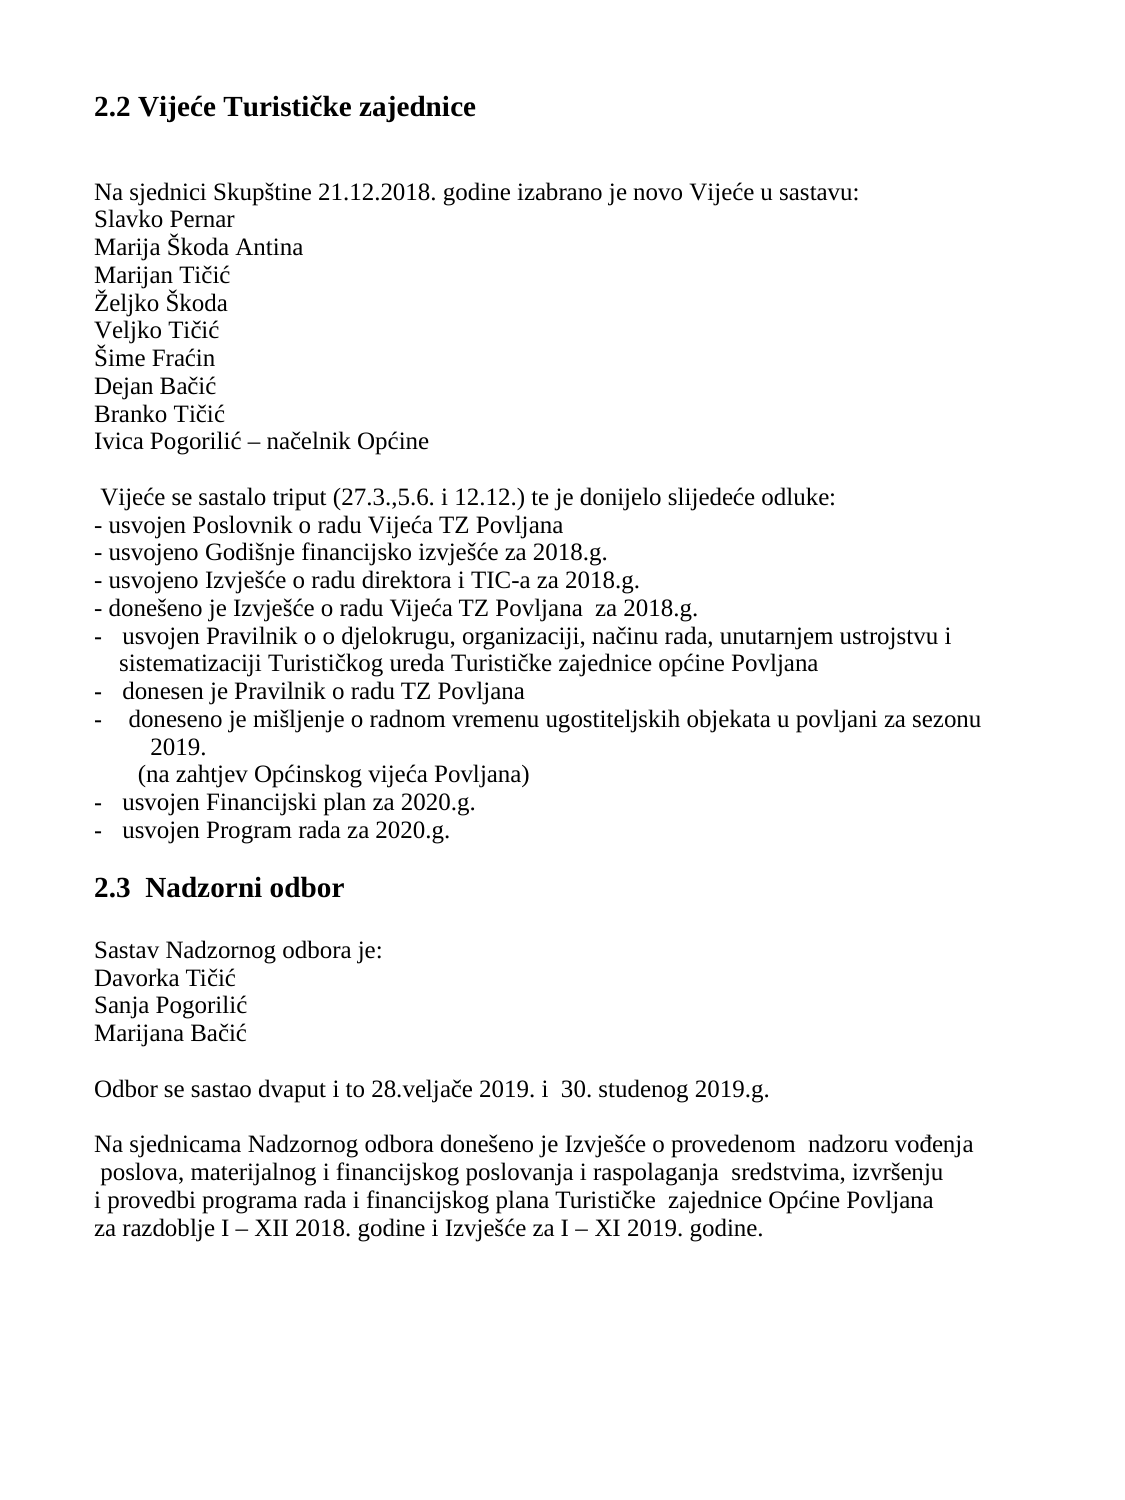

2.2 Vijeće Turističke zajednice
Na sjednici Skupštine 21.12.2018. godine izabrano je novo Vijeće u sastavu:
Slavko Pernar
Marija Škoda Antina
Marijan Tičić
Željko Škoda
Veljko Tičić
Šime Fraćin
Dejan Bačić
Branko Tičić
Ivica Pogorilić – načelnik Općine
 Vijeće se sastalo triput (27.3.,5.6. i 12.12.) te je donijelo slijedeće odluke:
- usvojen Poslovnik o radu Vijeća TZ Povljana
- usvojeno Godišnje financijsko izvješće za 2018.g.
- usvojeno Izvješće o radu direktora i TIC-a za 2018.g.
- donešeno je Izvješće o radu Vijeća TZ Povljana za 2018.g.
usvojen Pravilnik o o djelokrugu, organizaciji, načinu rada, unutarnjem ustrojstvu i
 sistematizaciji Turističkog ureda Turističke zajednice općine Povljana
donesen je Pravilnik o radu TZ Povljana
 doneseno je mišljenje o radnom vremenu ugostiteljskih objekata u povljani za sezonu 2019.
 (na zahtjev Općinskog vijeća Povljana)
usvojen Financijski plan za 2020.g.
usvojen Program rada za 2020.g.
2.3 Nadzorni odbor
Sastav Nadzornog odbora je:
Davorka Tičić
Sanja Pogorilić
Marijana Bačić
Odbor se sastao dvaput i to 28.veljače 2019. i 30. studenog 2019.g.
Na sjednicama Nadzornog odbora donešeno je Izvješće o provedenom nadzoru vođenja
 poslova, materijalnog i financijskog poslovanja i raspolaganja sredstvima, izvršenju
i provedbi programa rada i financijskog plana Turističke zajednice Općine Povljana
za razdoblje I – XII 2018. godine i Izvješće za I – XI 2019. godine.